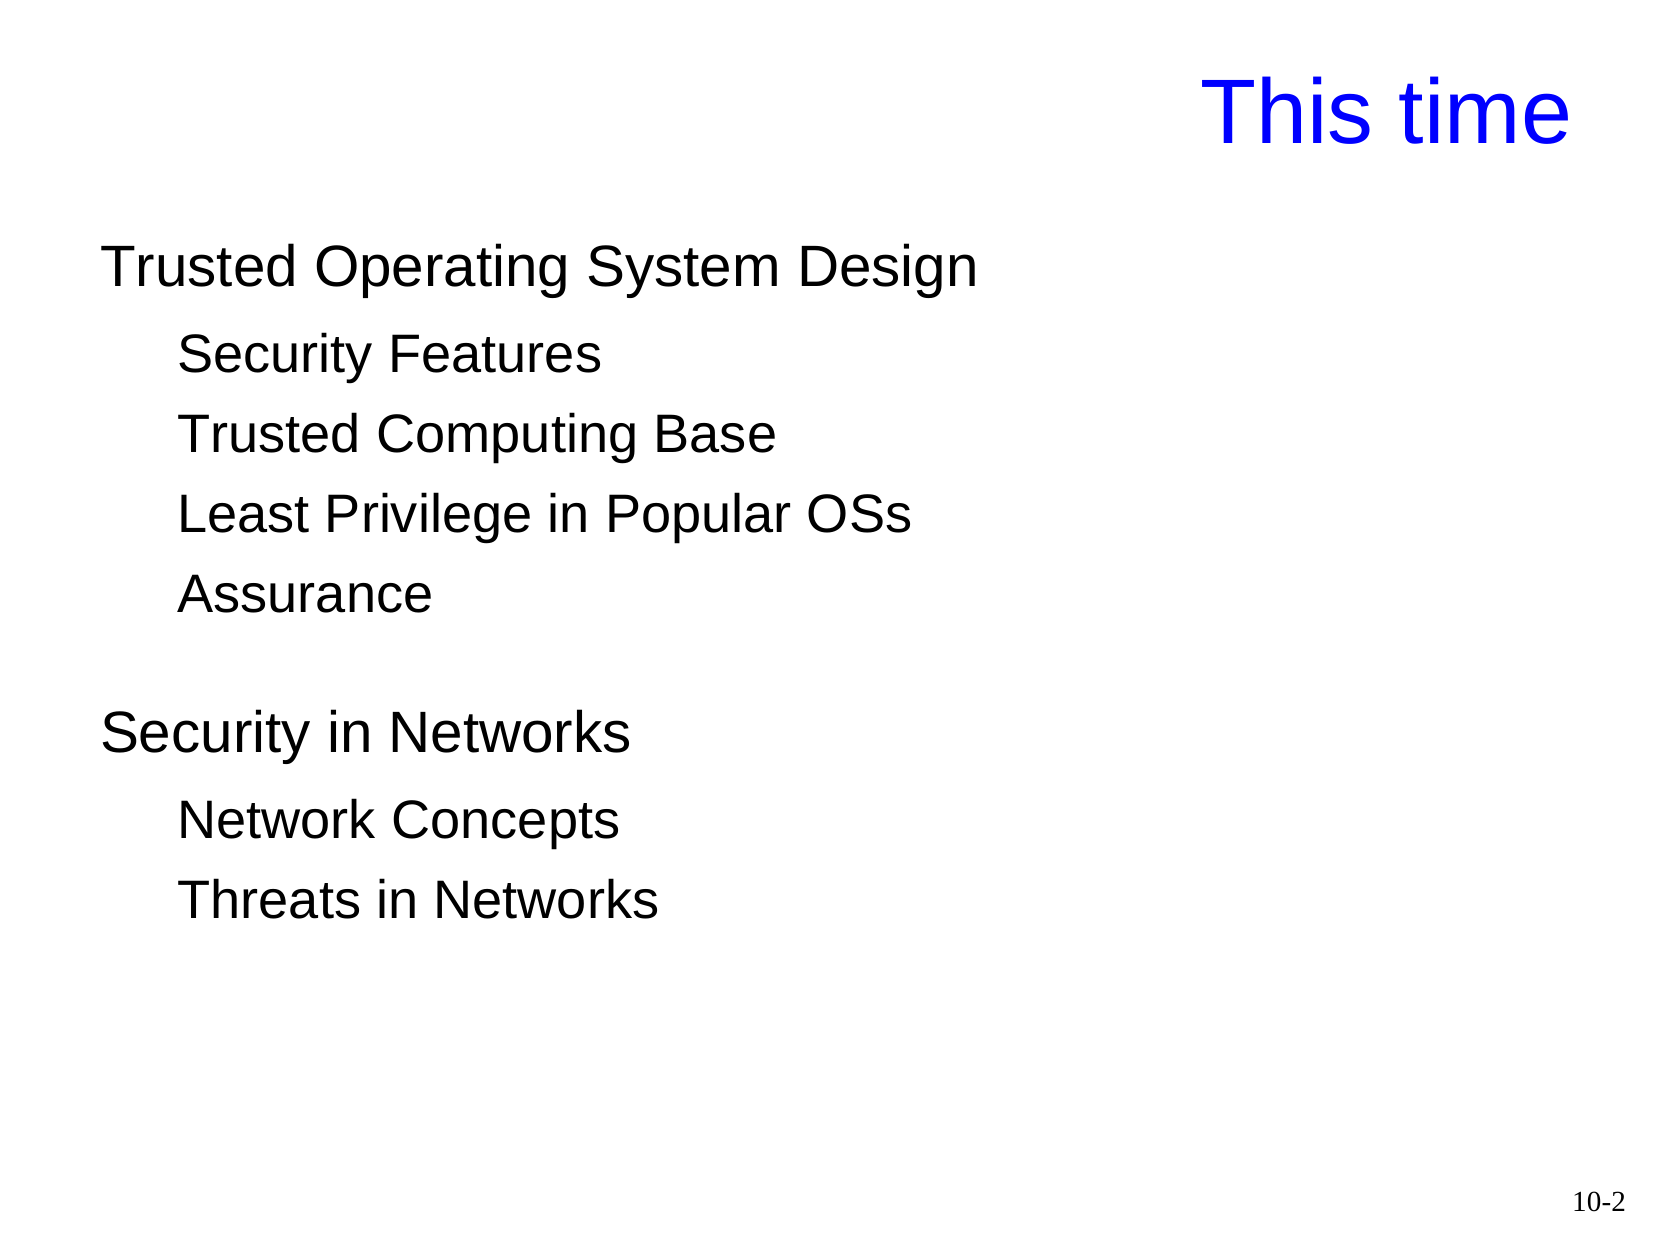

# This time
Trusted Operating System Design
Security Features
Trusted Computing Base
Least Privilege in Popular OSs
Assurance
Security in Networks
Network Concepts
Threats in Networks